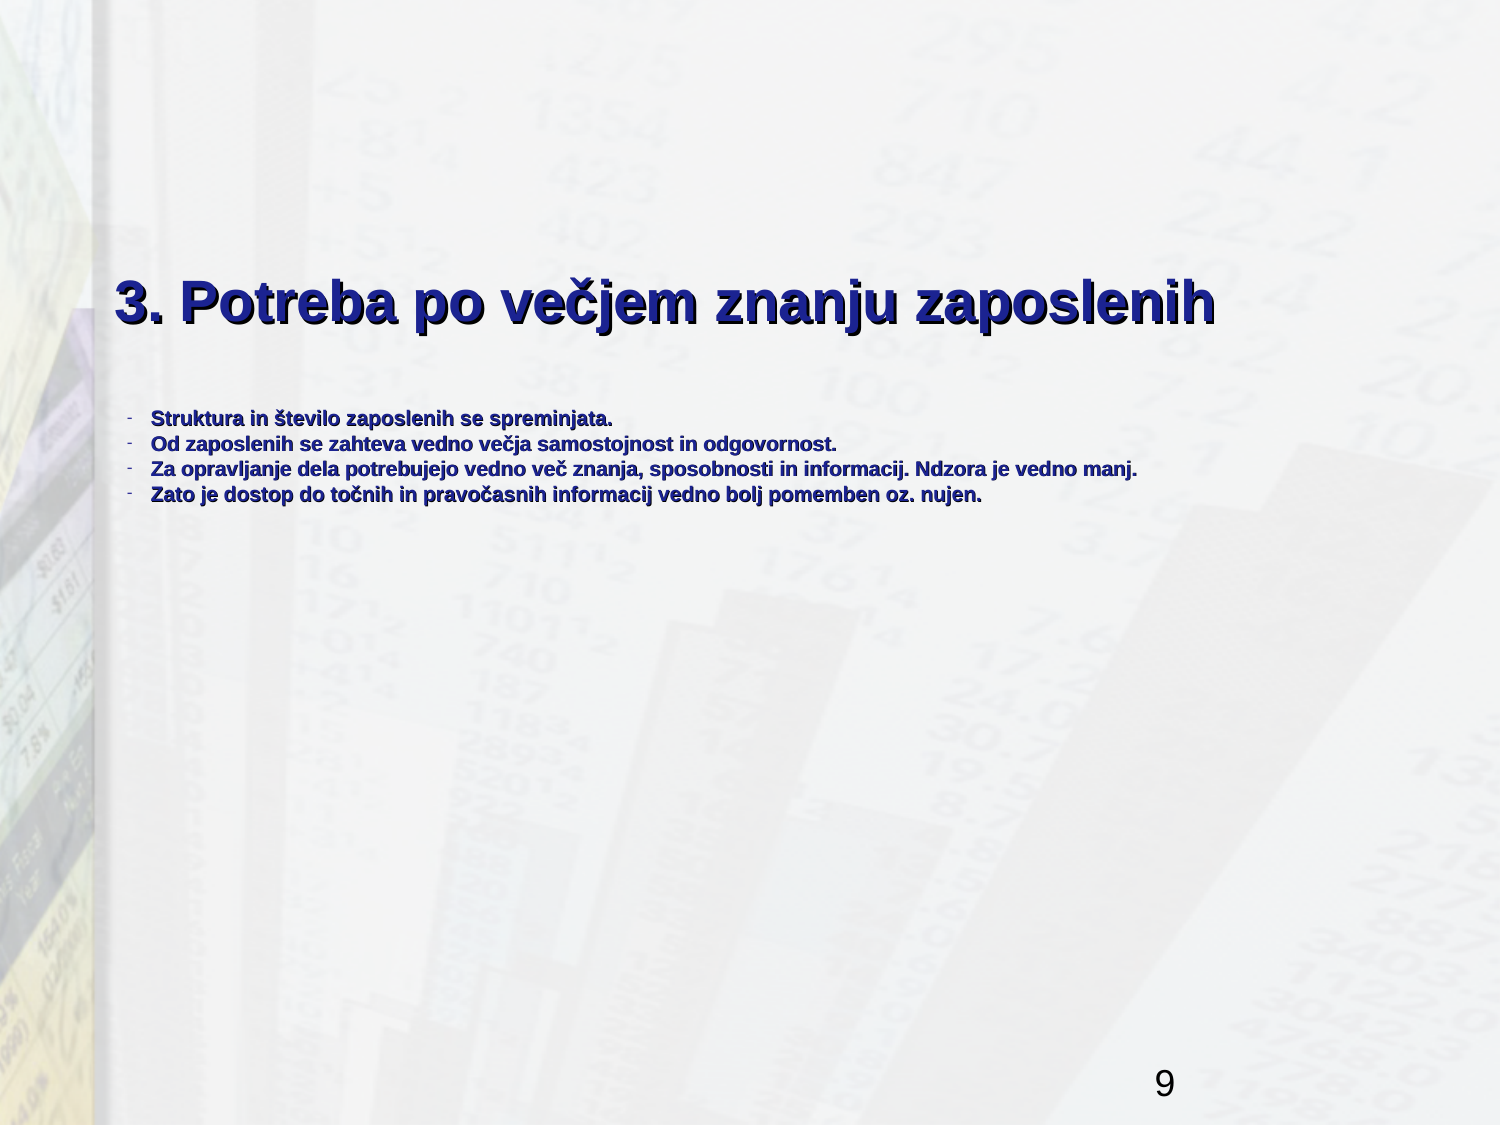

# 3. Potreba po večjem znanju zaposlenih
Struktura in število zaposlenih se spreminjata.
Od zaposlenih se zahteva vedno večja samostojnost in odgovornost.
Za opravljanje dela potrebujejo vedno več znanja, sposobnosti in informacij. Ndzora je vedno manj.
Zato je dostop do točnih in pravočasnih informacij vedno bolj pomemben oz. nujen.
9